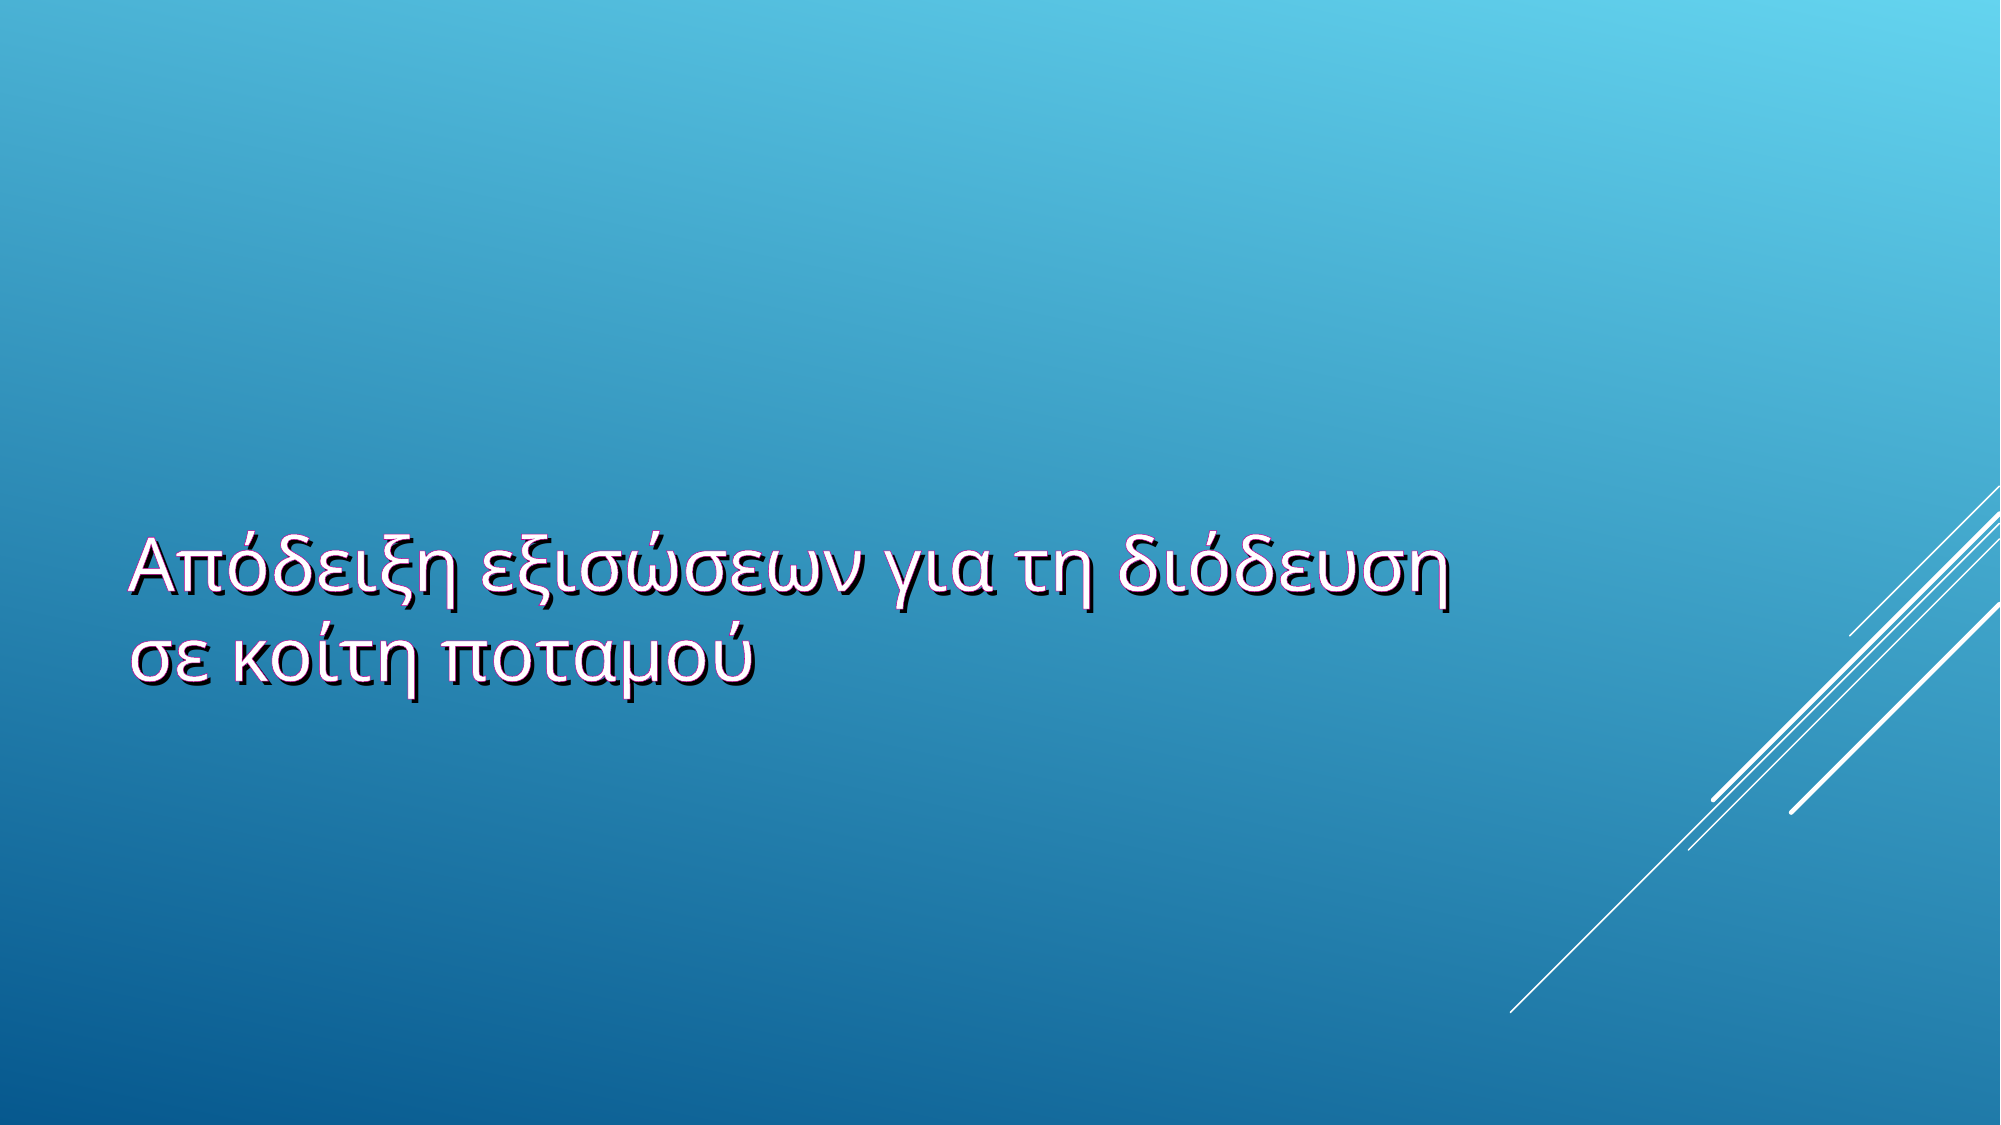

# Απόδειξη εξισώσεων για τη διόδευση σε κοίτη ποταμού